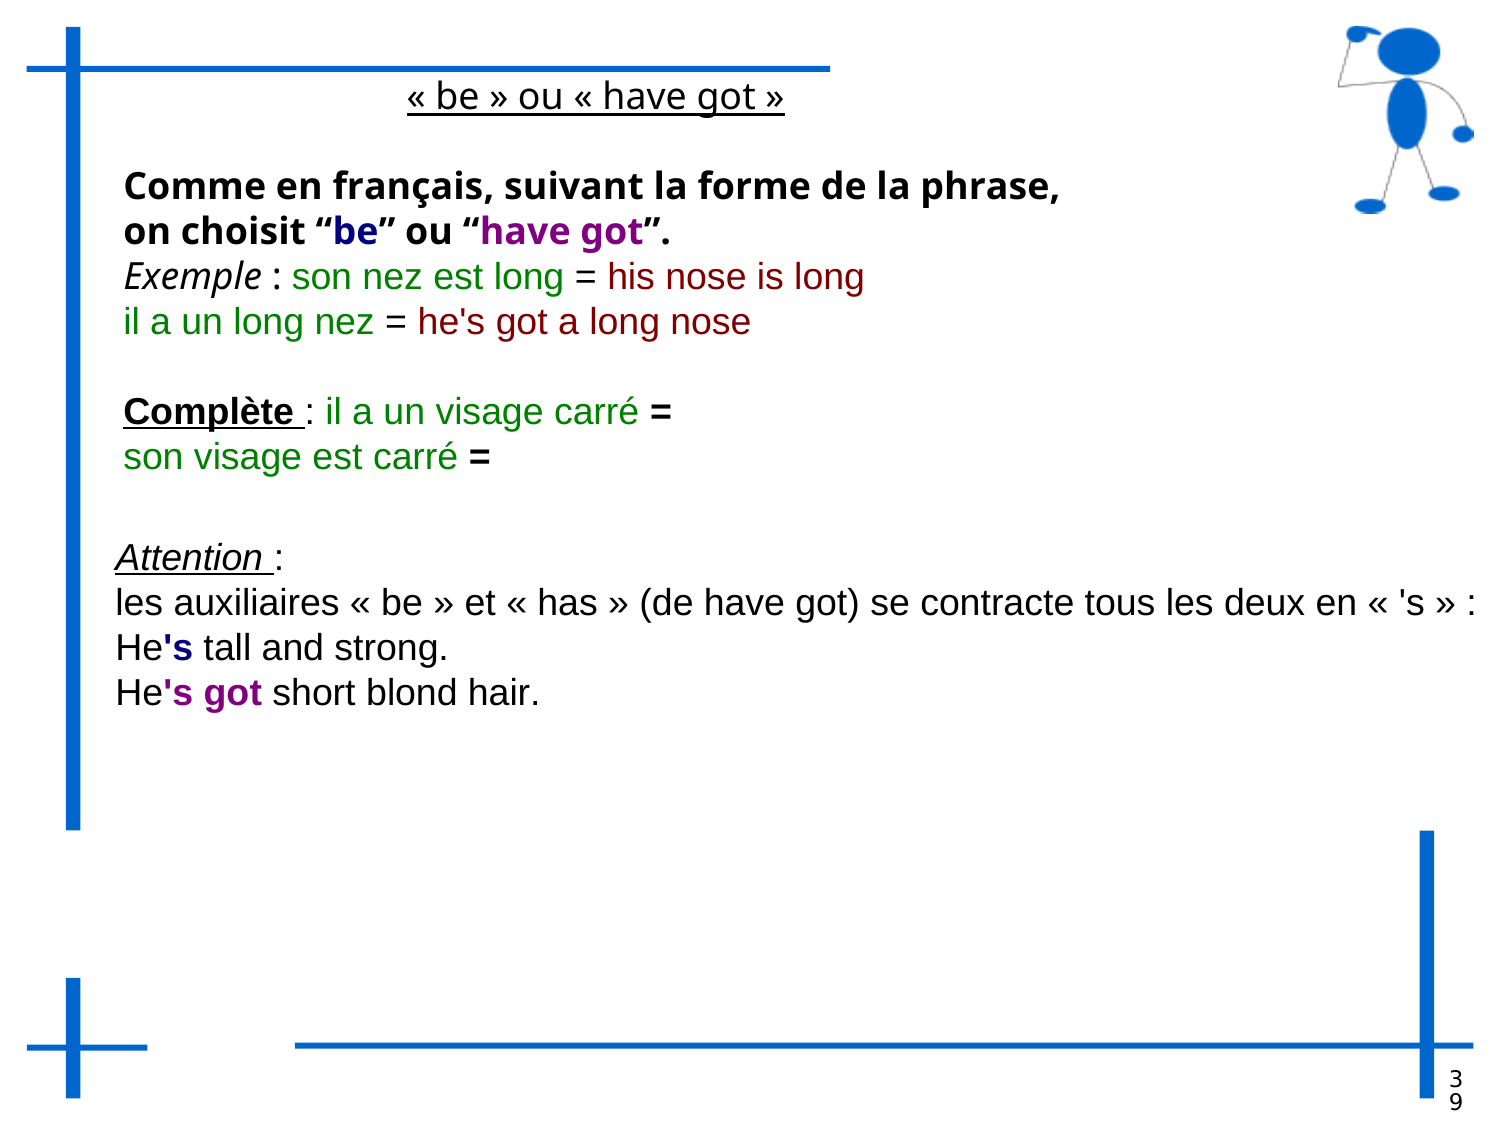

« be » ou « have got »
Comme en français, suivant la forme de la phrase, on choisit “be” ou “have got”.
Exemple : son nez est long = his nose is long
il a un long nez = he's got a long nose
Complète : il a un visage carré =
son visage est carré =
he's got a square face
his face is square
Attention :
les auxiliaires « be » et « has » (de have got) se contracte tous les deux en « 's » :
He's tall and strong.
He's got short blond hair.